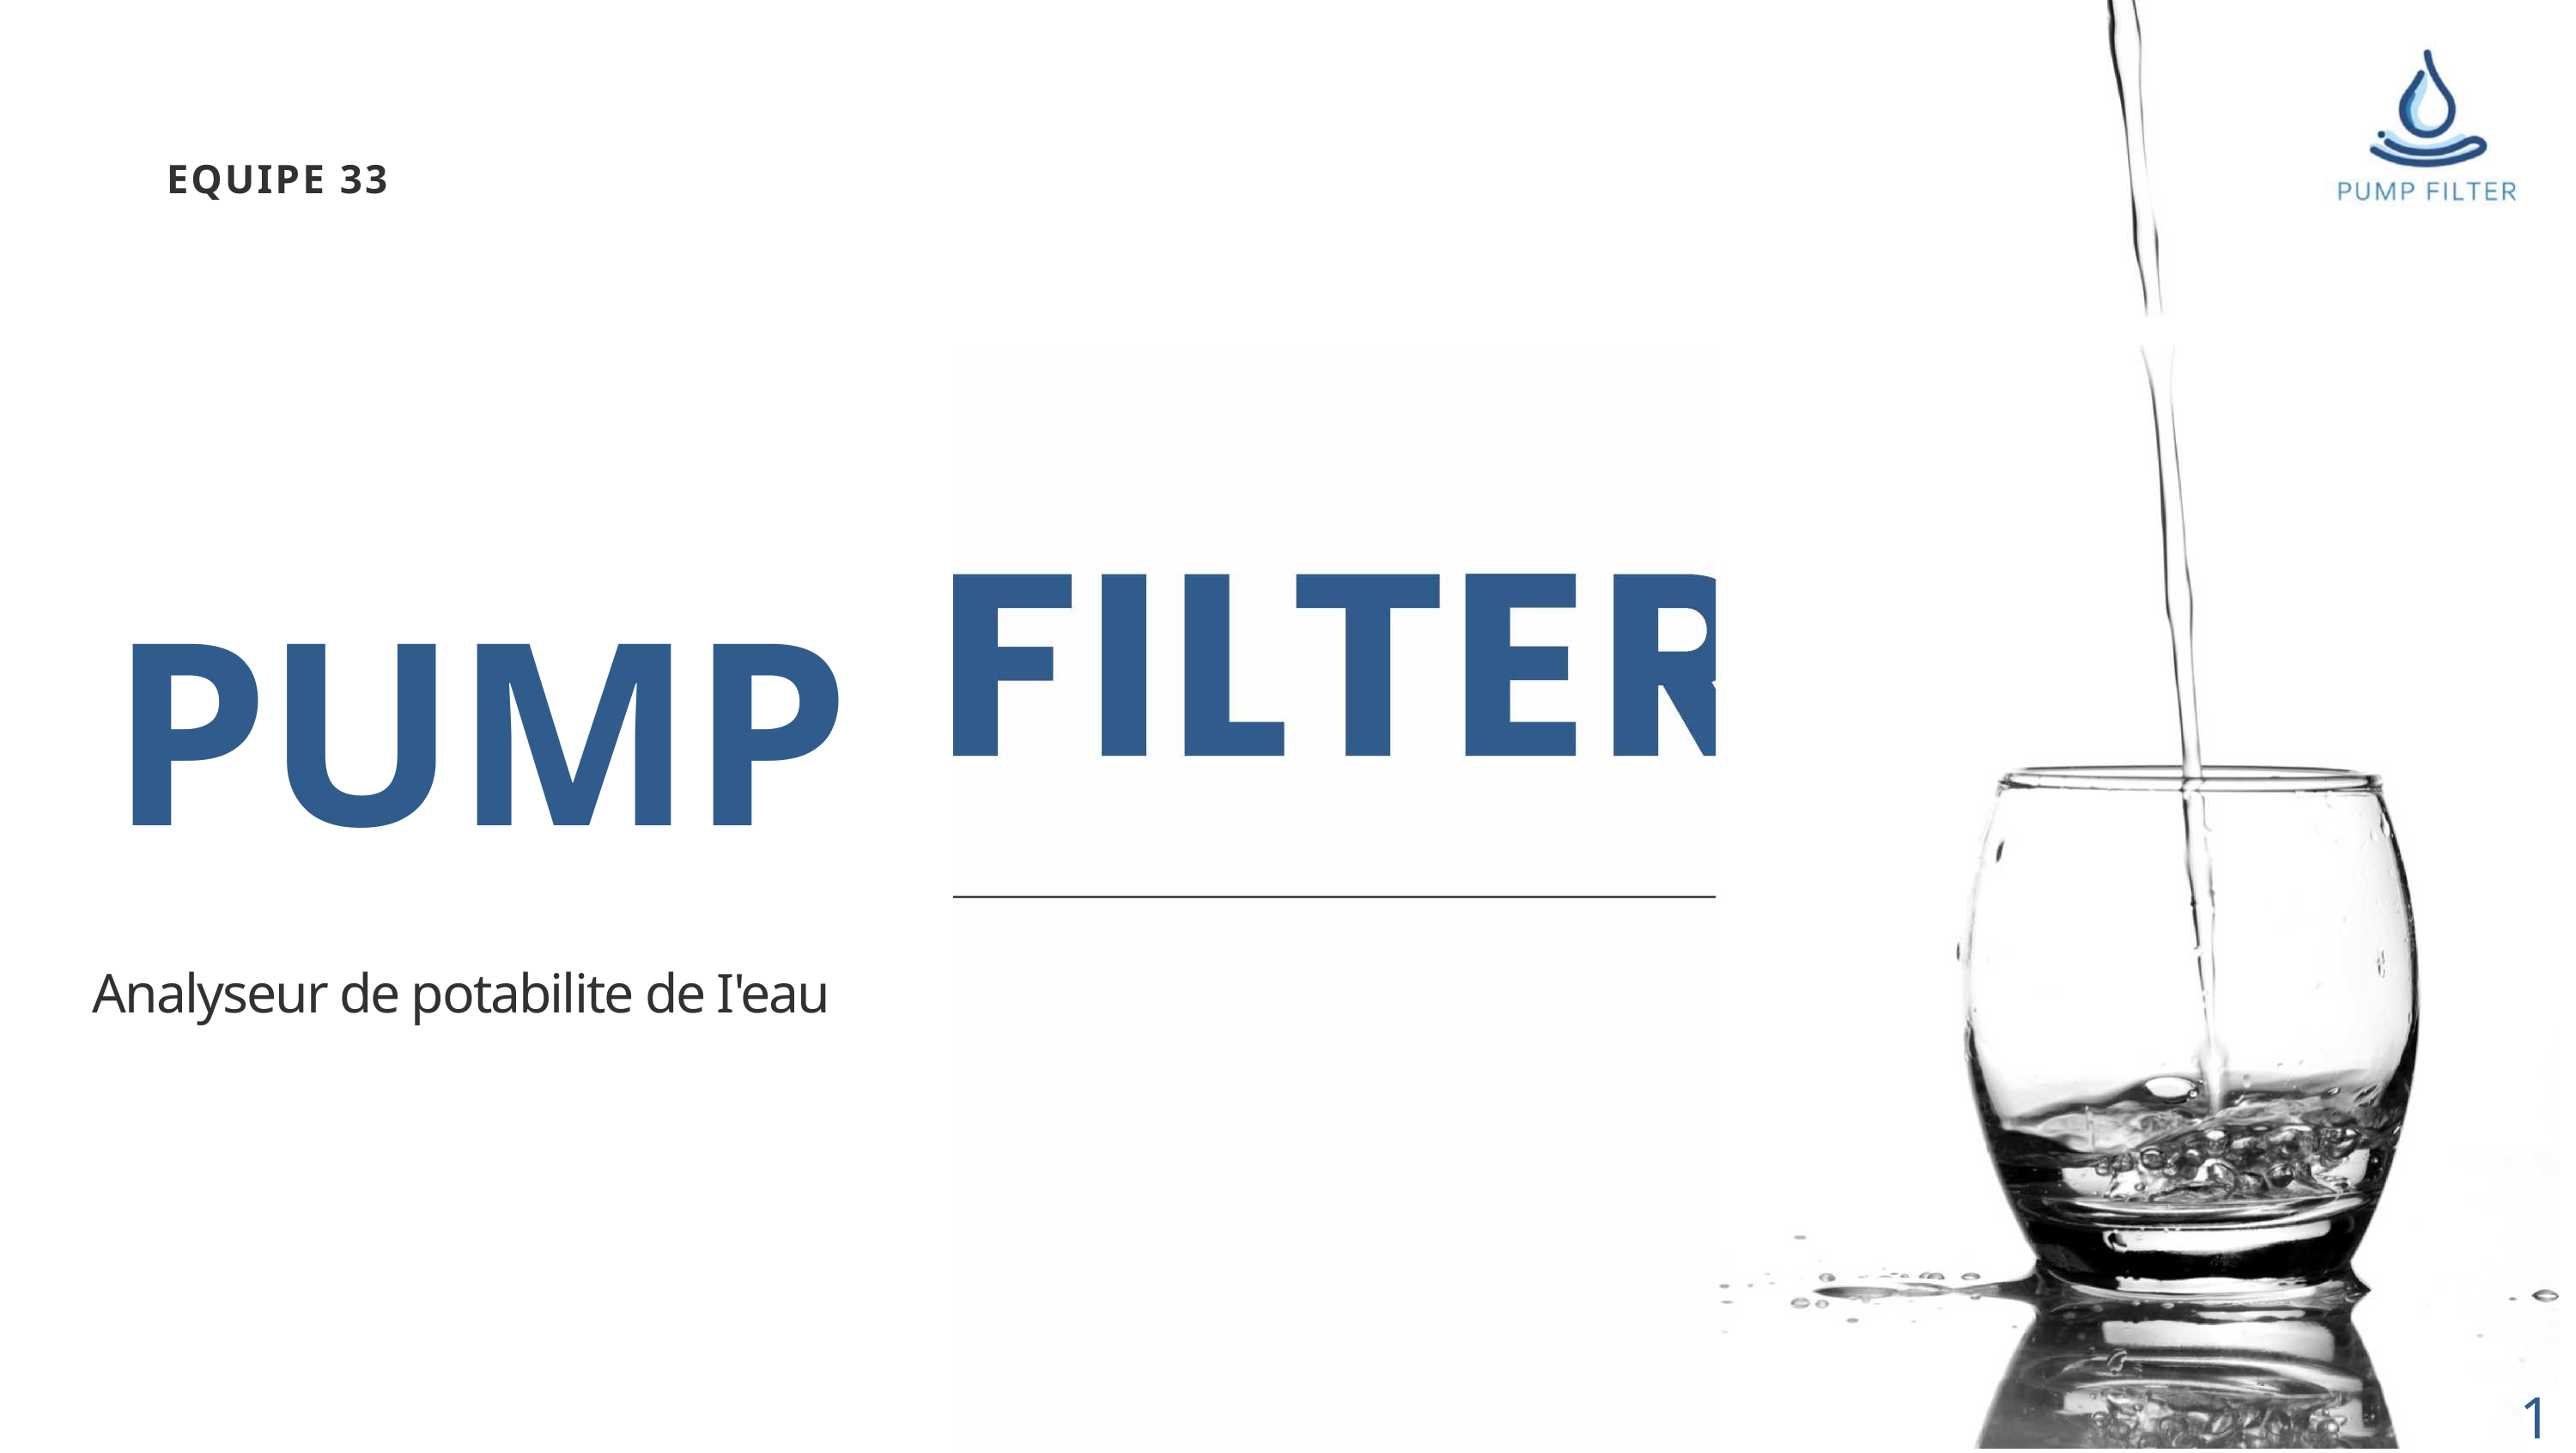

EQUIPE 33
PUMP
Analyseur de potabilite de I'eau
1